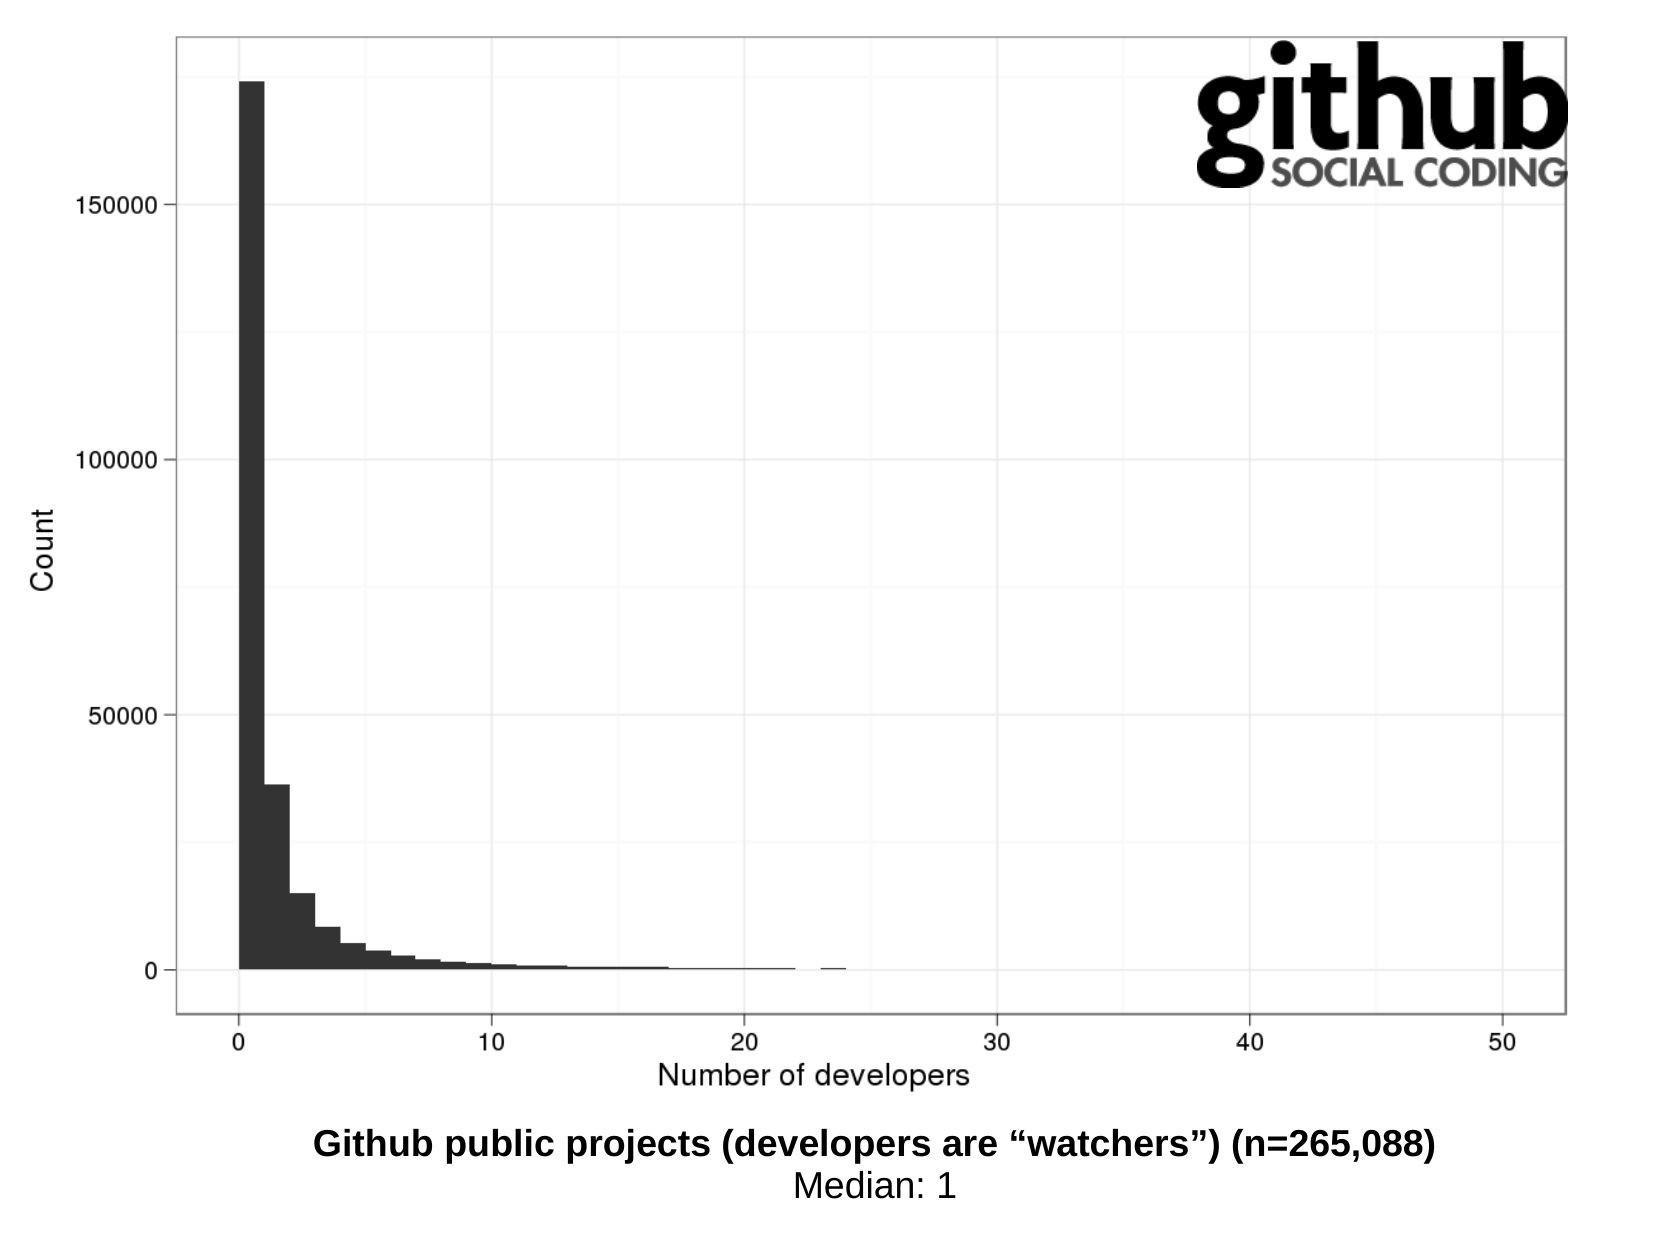

Github public projects (developers are “watchers”) (n=265,088)
Median: 1